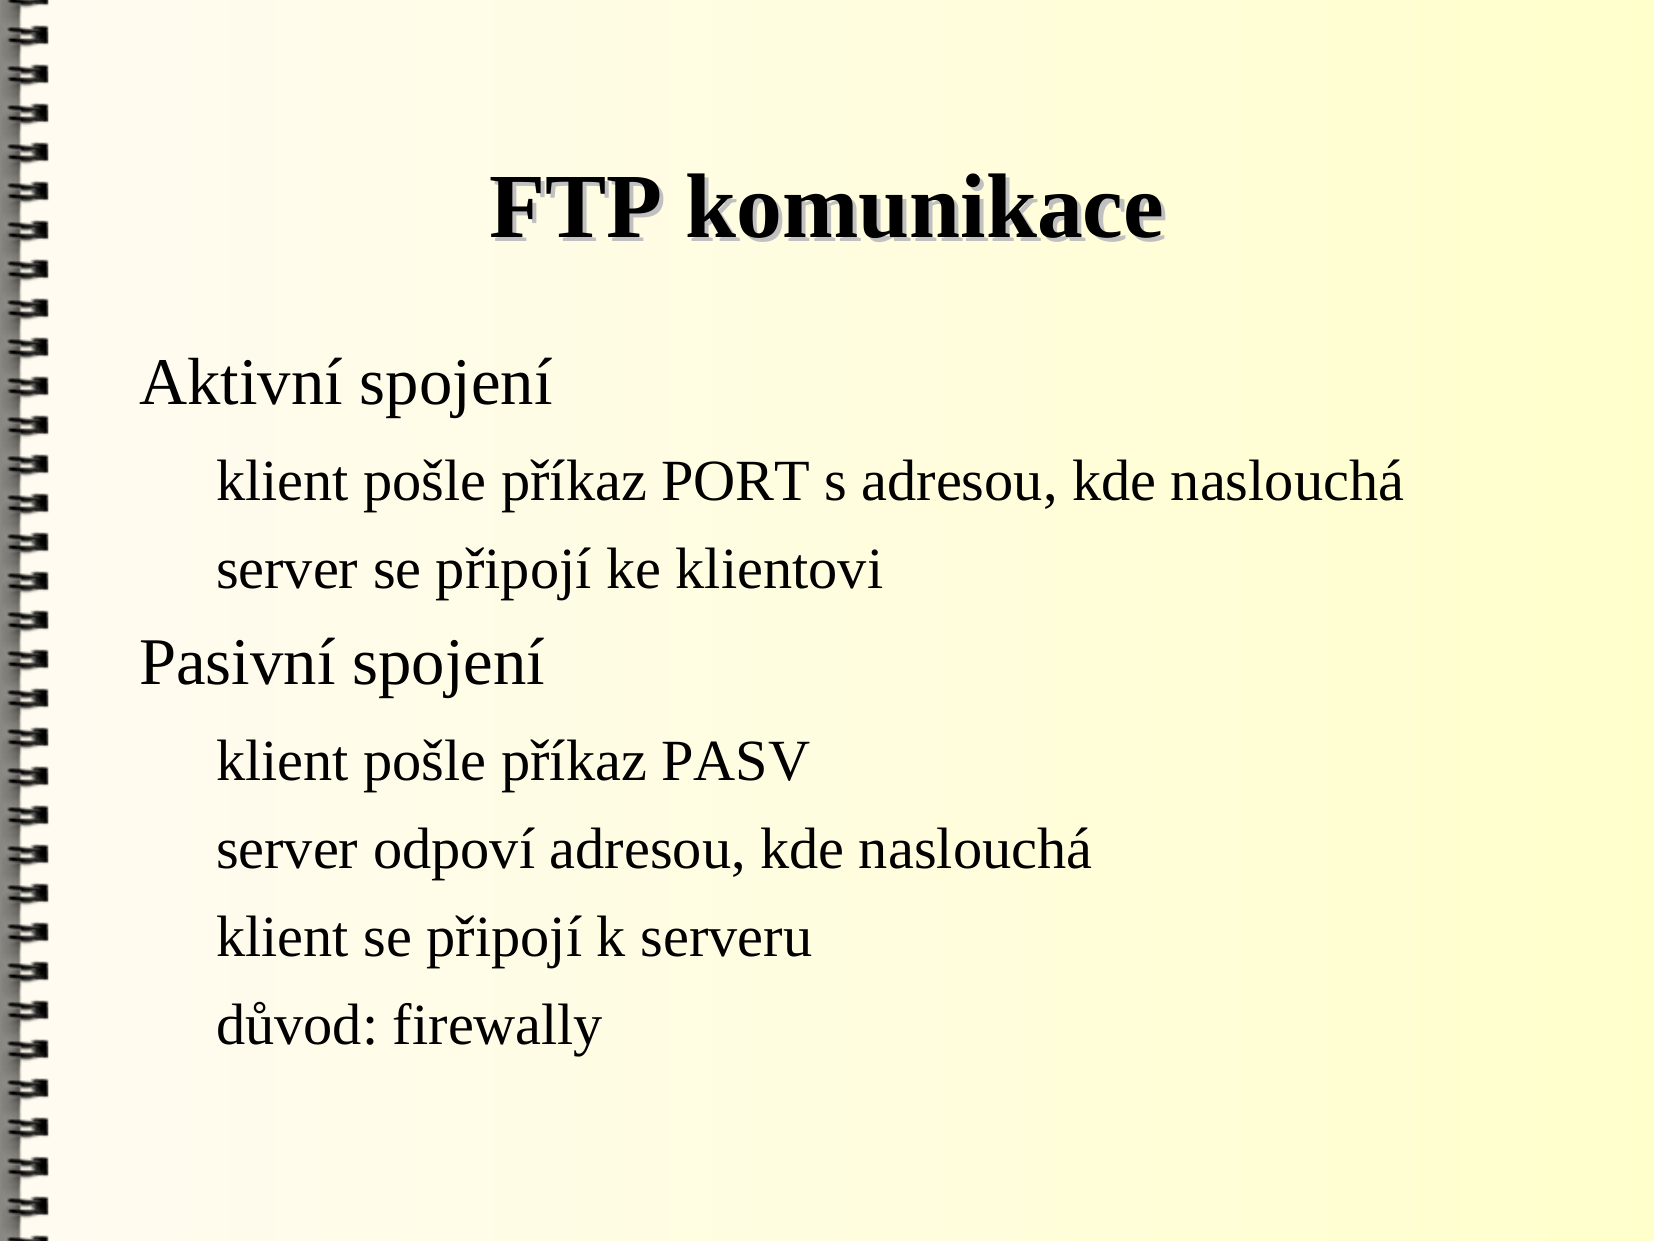

# FTP komunikace
Aktivní spojení
klient pošle příkaz PORT s adresou, kde naslouchá
server se připojí ke klientovi
Pasivní spojení
klient pošle příkaz PASV
server odpoví adresou, kde naslouchá
klient se připojí k serveru
důvod: firewally